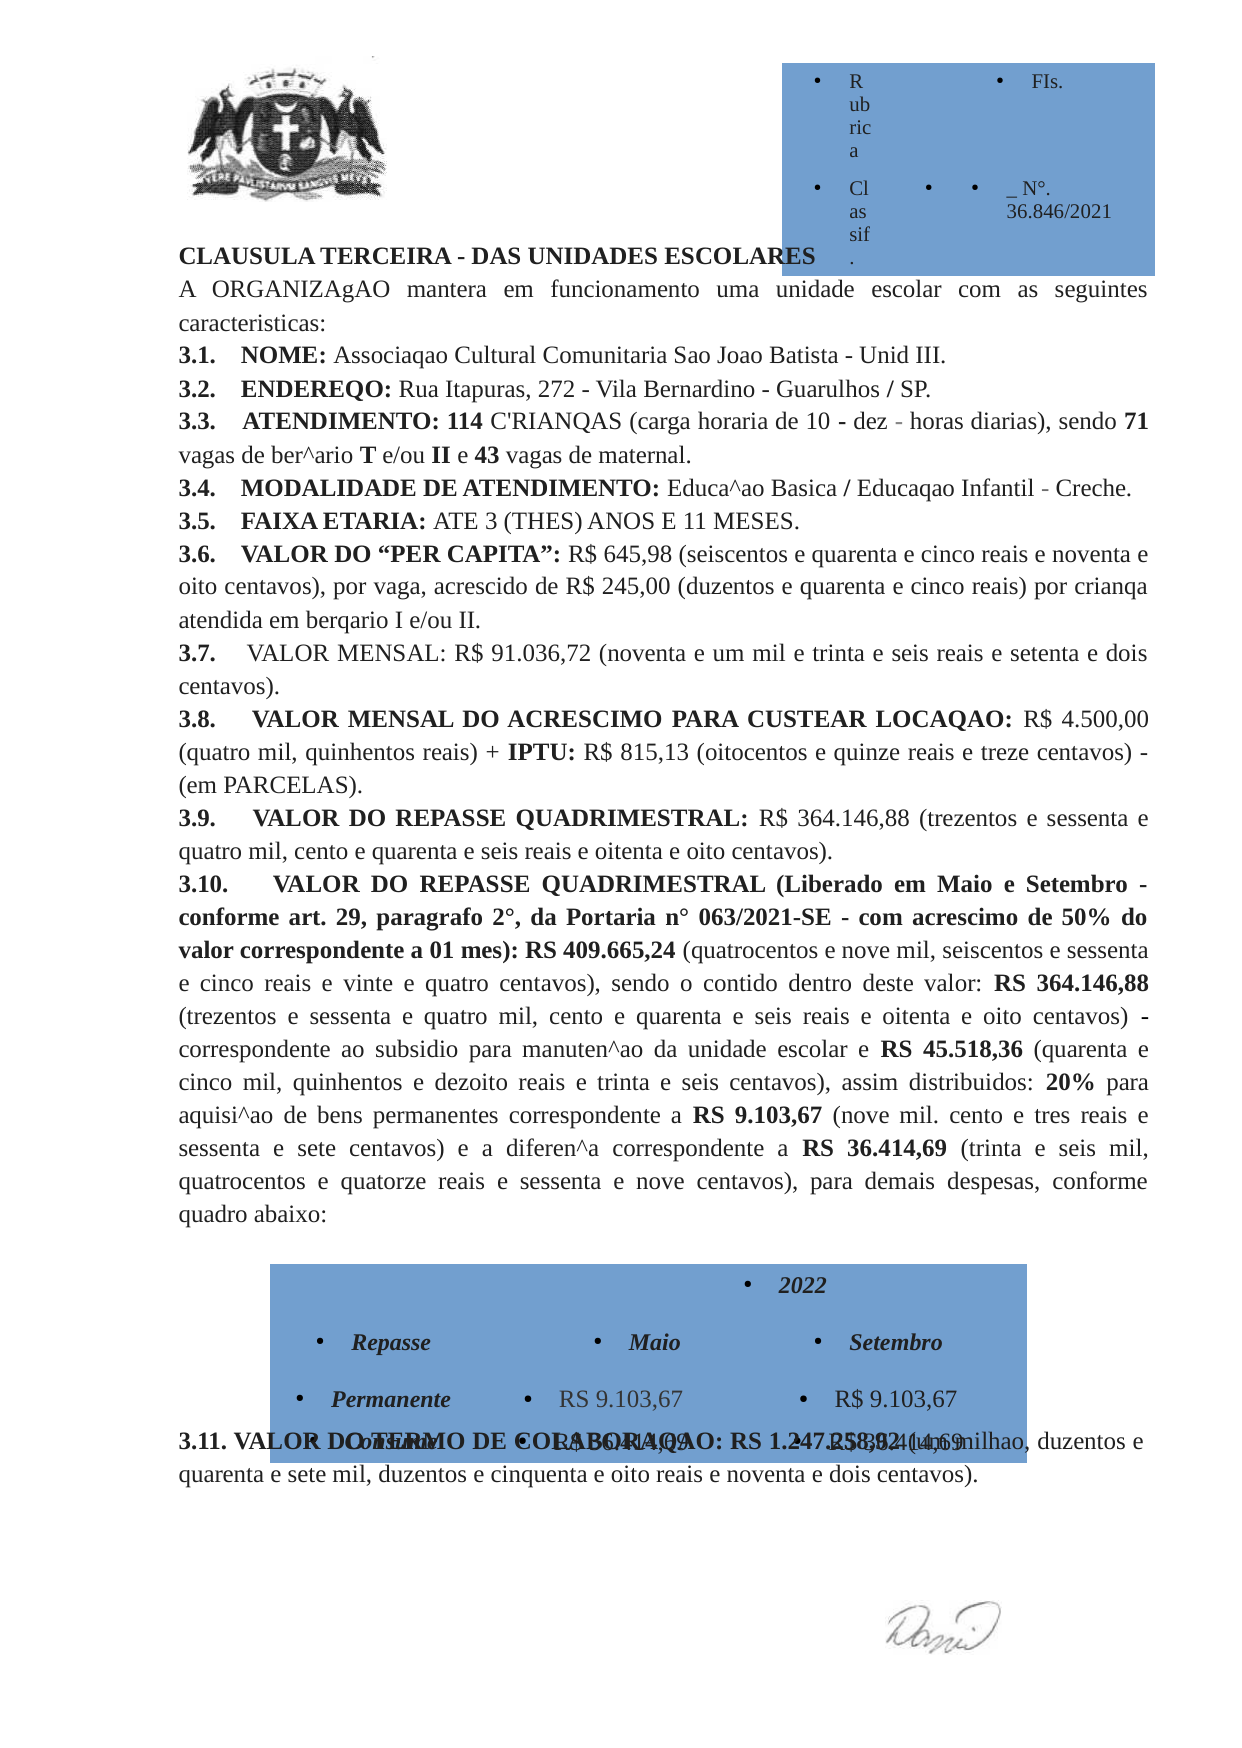

| Rubrica | | FIs. |
| --- | --- | --- |
| Classif. | PA | \_ N°. 36.846/2021 |
CLAUSULA TERCEIRA - DAS UNIDADES ESCOLARES
A ORGANIZAgAO mantera em funcionamento uma unidade escolar com as seguintes caracteristicas:
3.1. NOME: Associaqao Cultural Comunitaria Sao Joao Batista - Unid III.
3.2. ENDEREQO: Rua Itapuras, 272 - Vila Bernardino - Guarulhos / SP.
3.3. ATENDIMENTO: 114 C'RIANQAS (carga horaria de 10 - dez - horas diarias), sendo 71 vagas de ber^ario T e/ou II e 43 vagas de maternal.
3.4. MODALIDADE DE ATENDIMENTO: Educa^ao Basica / Educaqao Infantil - Creche.
3.5. FAIXA ETARIA: ATE 3 (THES) ANOS E 11 MESES.
3.6. VALOR DO “PER CAPITA”: R$ 645,98 (seiscentos e quarenta e cinco reais e noventa e oito centavos), por vaga, acrescido de R$ 245,00 (duzentos e quarenta e cinco reais) por crianqa atendida em berqario I e/ou II.
3.7. VALOR MENSAL: R$ 91.036,72 (noventa e um mil e trinta e seis reais e setenta e dois centavos).
3.8. VALOR MENSAL DO ACRESCIMO PARA CUSTEAR LOCAQAO: R$ 4.500,00 (quatro mil, quinhentos reais) + IPTU: R$ 815,13 (oitocentos e quinze reais e treze centavos) -(em PARCELAS).
3.9. VALOR DO REPASSE QUADRIMESTRAL: R$ 364.146,88 (trezentos e sessenta e quatro mil, cento e quarenta e seis reais e oitenta e oito centavos).
3.10. VALOR DO REPASSE QUADRIMESTRAL (Liberado em Maio e Setembro -conforme art. 29, paragrafo 2°, da Portaria n° 063/2021-SE - com acrescimo de 50% do valor correspondente a 01 mes): RS 409.665,24 (quatrocentos e nove mil, seiscentos e sessenta e cinco reais e vinte e quatro centavos), sendo o contido dentro deste valor: RS 364.146,88 (trezentos e sessenta e quatro mil, cento e quarenta e seis reais e oitenta e oito centavos) - correspondente ao subsidio para manuten^ao da unidade escolar e RS 45.518,36 (quarenta e cinco mil, quinhentos e dezoito reais e trinta e seis centavos), assim distribuidos: 20% para aquisi^ao de bens permanentes correspondente a RS 9.103,67 (nove mil. cento e tres reais e sessenta e sete centavos) e a diferen^a correspondente a RS 36.414,69 (trinta e seis mil, quatrocentos e quatorze reais e sessenta e nove centavos), para demais despesas, conforme quadro abaixo:
| | | 2022 | |
| --- | --- | --- | --- |
| Repasse | | Maio | Setembro |
| Permanente | RS 9.103,67 | | R$ 9.103,67 |
| Consume | R$ 36.414,69 | | R$ 36.414,69 |
3.11. VALOR DO TERMO DE COLABORAQAO: RS 1.247.258,92 (um milhao, duzentos e quarenta e sete mil, duzentos e cinquenta e oito reais e noventa e dois centavos).